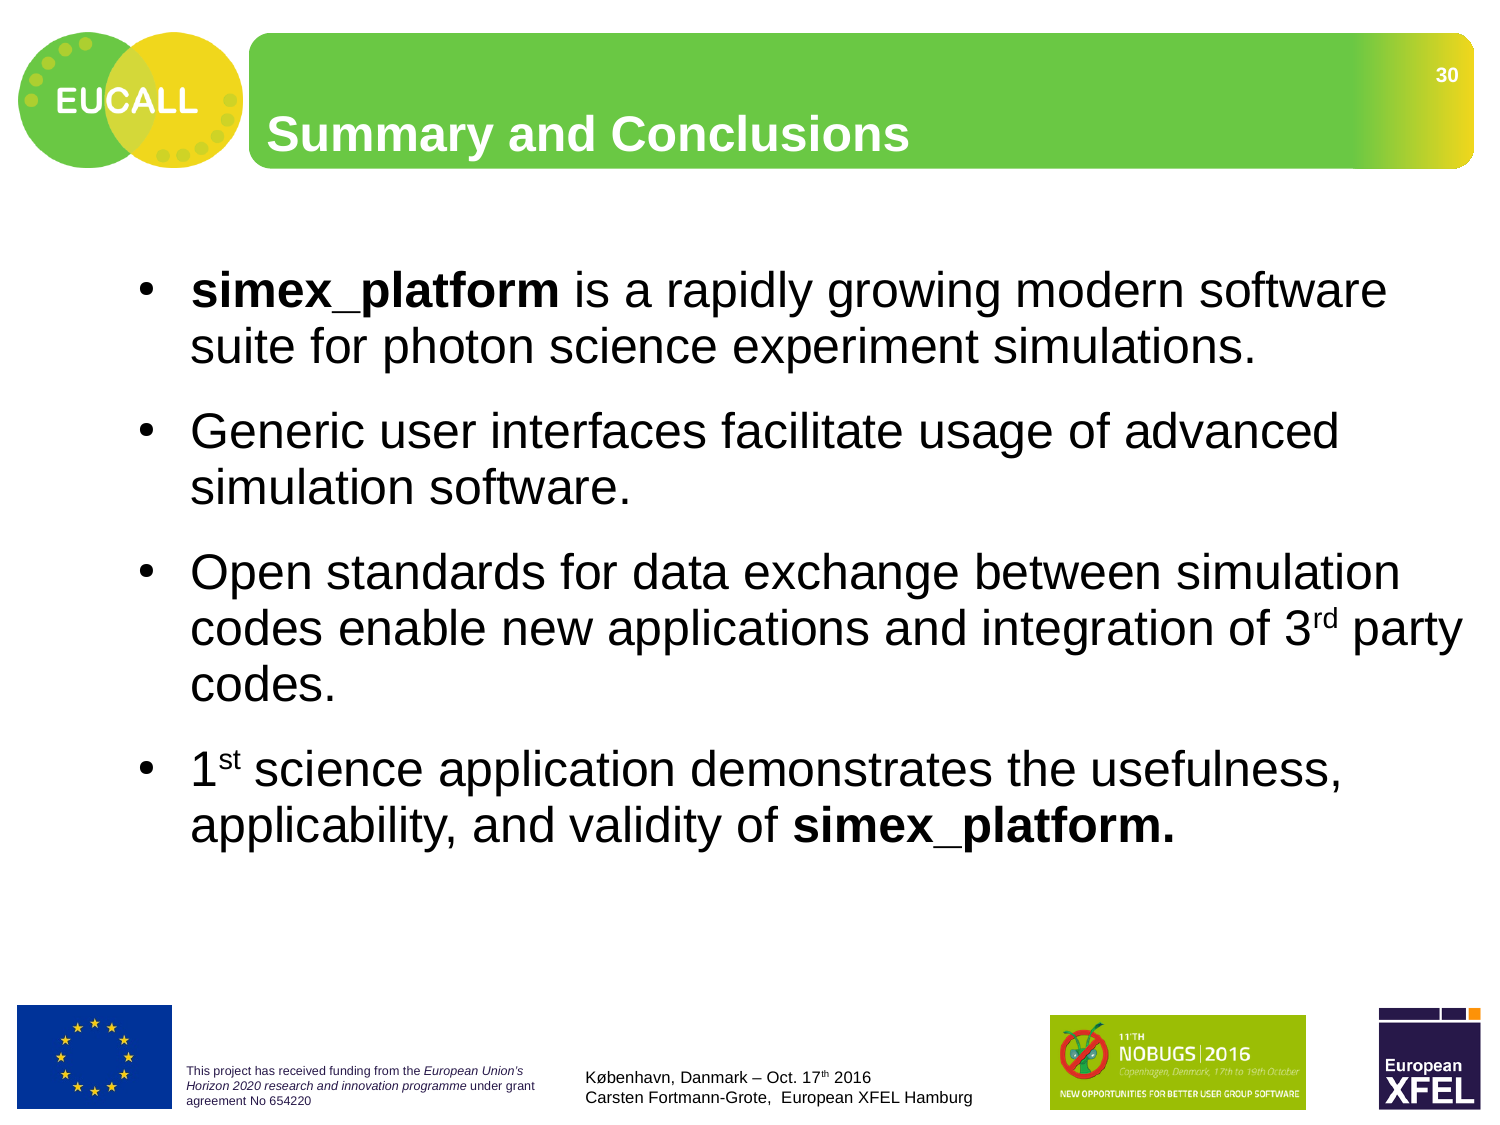

# Summary and Conclusions
simex_platform is a rapidly growing modern software suite for photon science experiment simulations.
Generic user interfaces facilitate usage of advanced simulation software.
Open standards for data exchange between simulation codes enable new applications and integration of 3rd party codes.
1st science application demonstrates the usefulness, applicability, and validity of simex_platform.